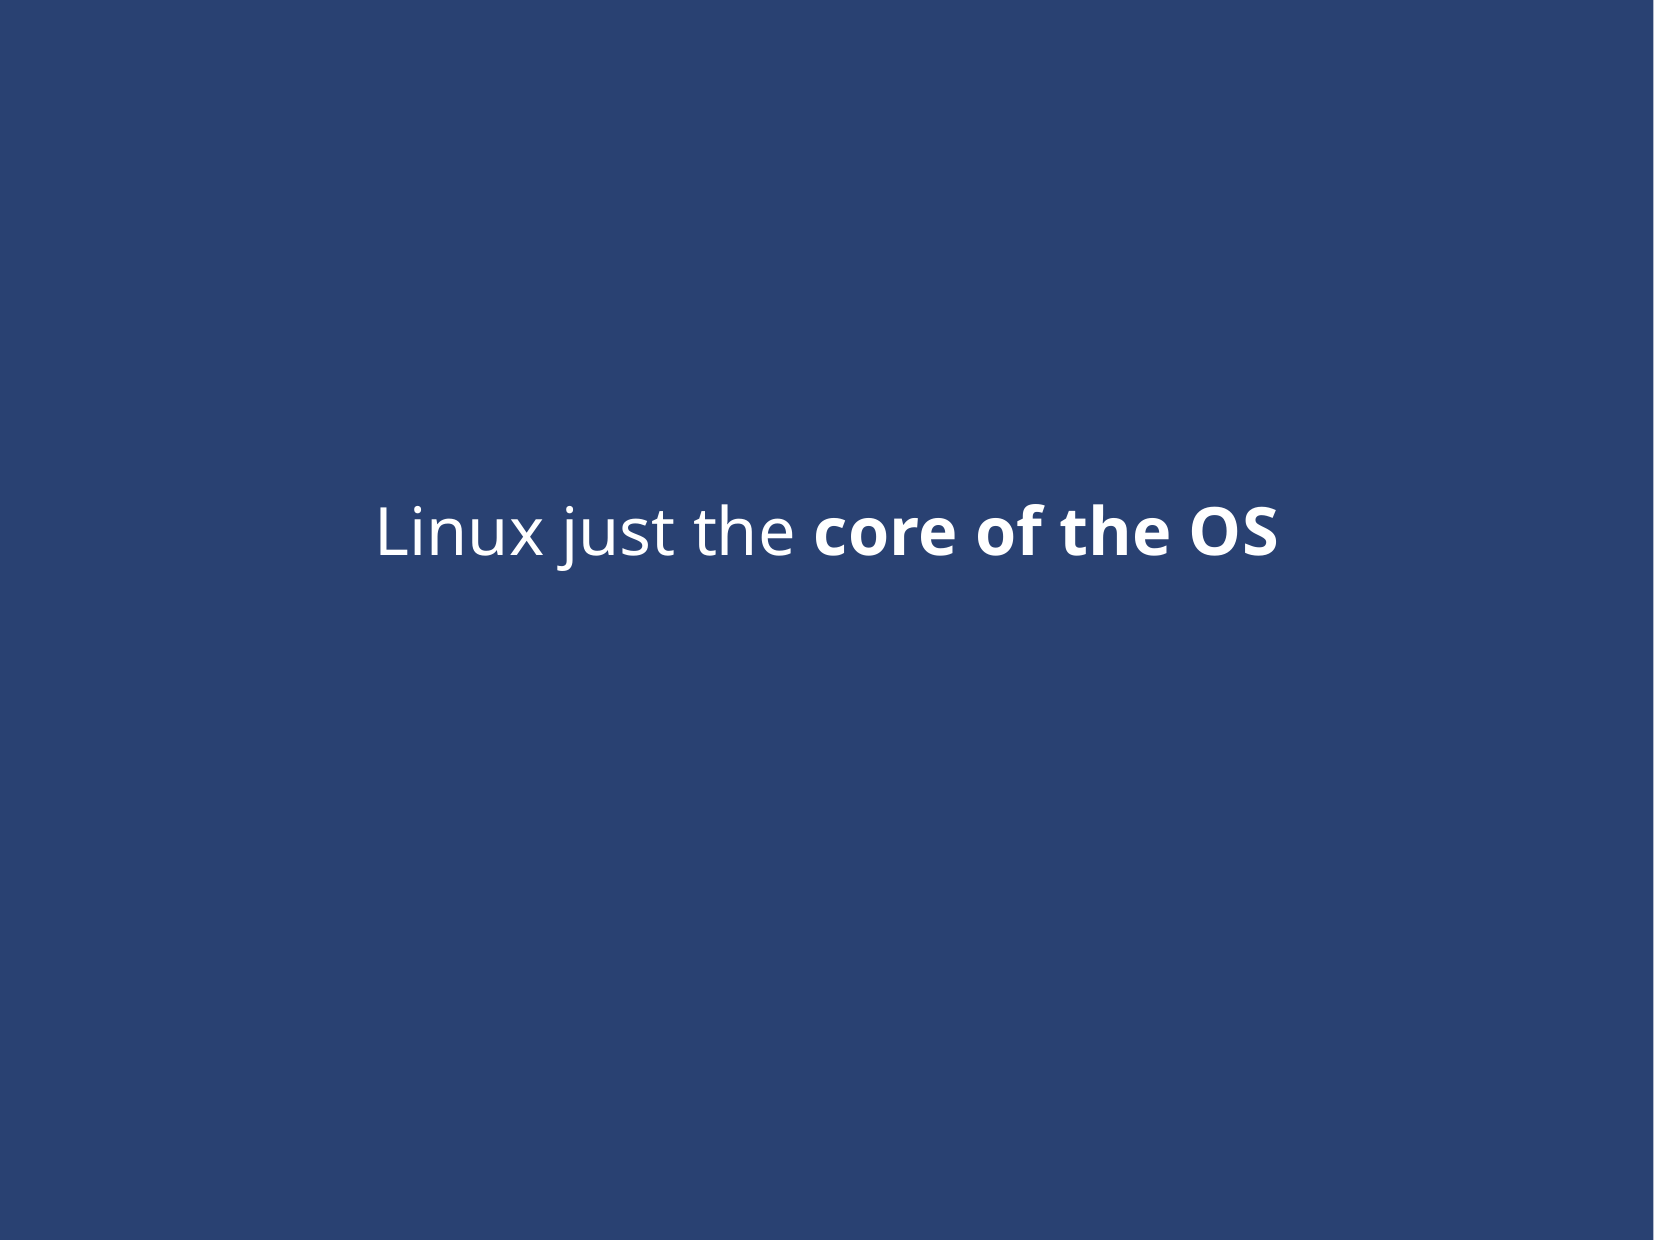

# Linux just the core of the OS